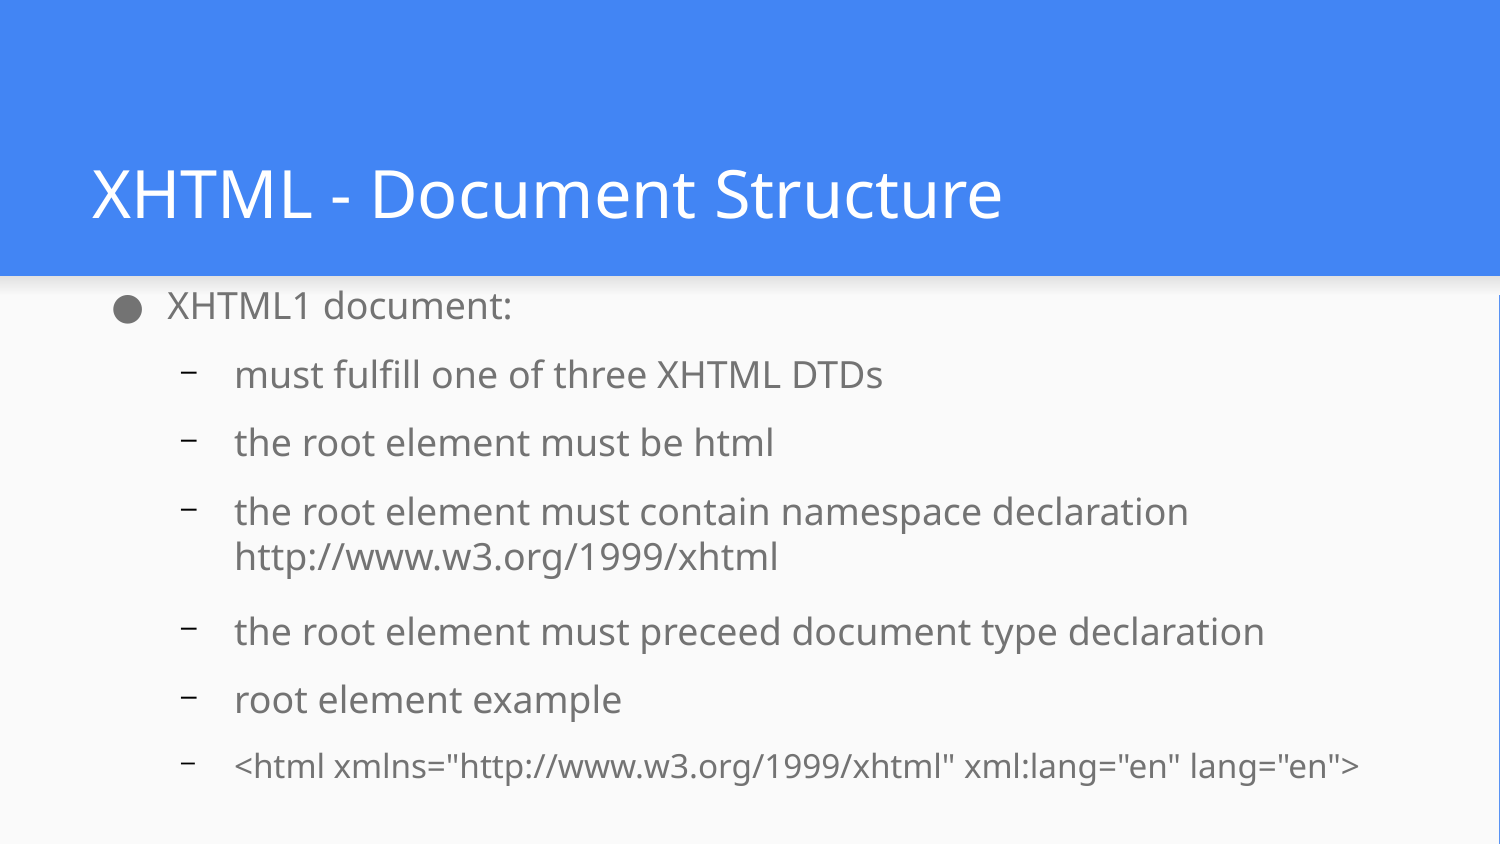

# XHTML - Document Structure
XHTML1 document:
must fulfill one of three XHTML DTDs
the root element must be html
the root element must contain namespace declarationhttp://www.w3.org/1999/xhtml
the root element must preceed document type declaration
root element example
<html xmlns="http://www.w3.org/1999/xhtml" xml:lang="en" lang="en">